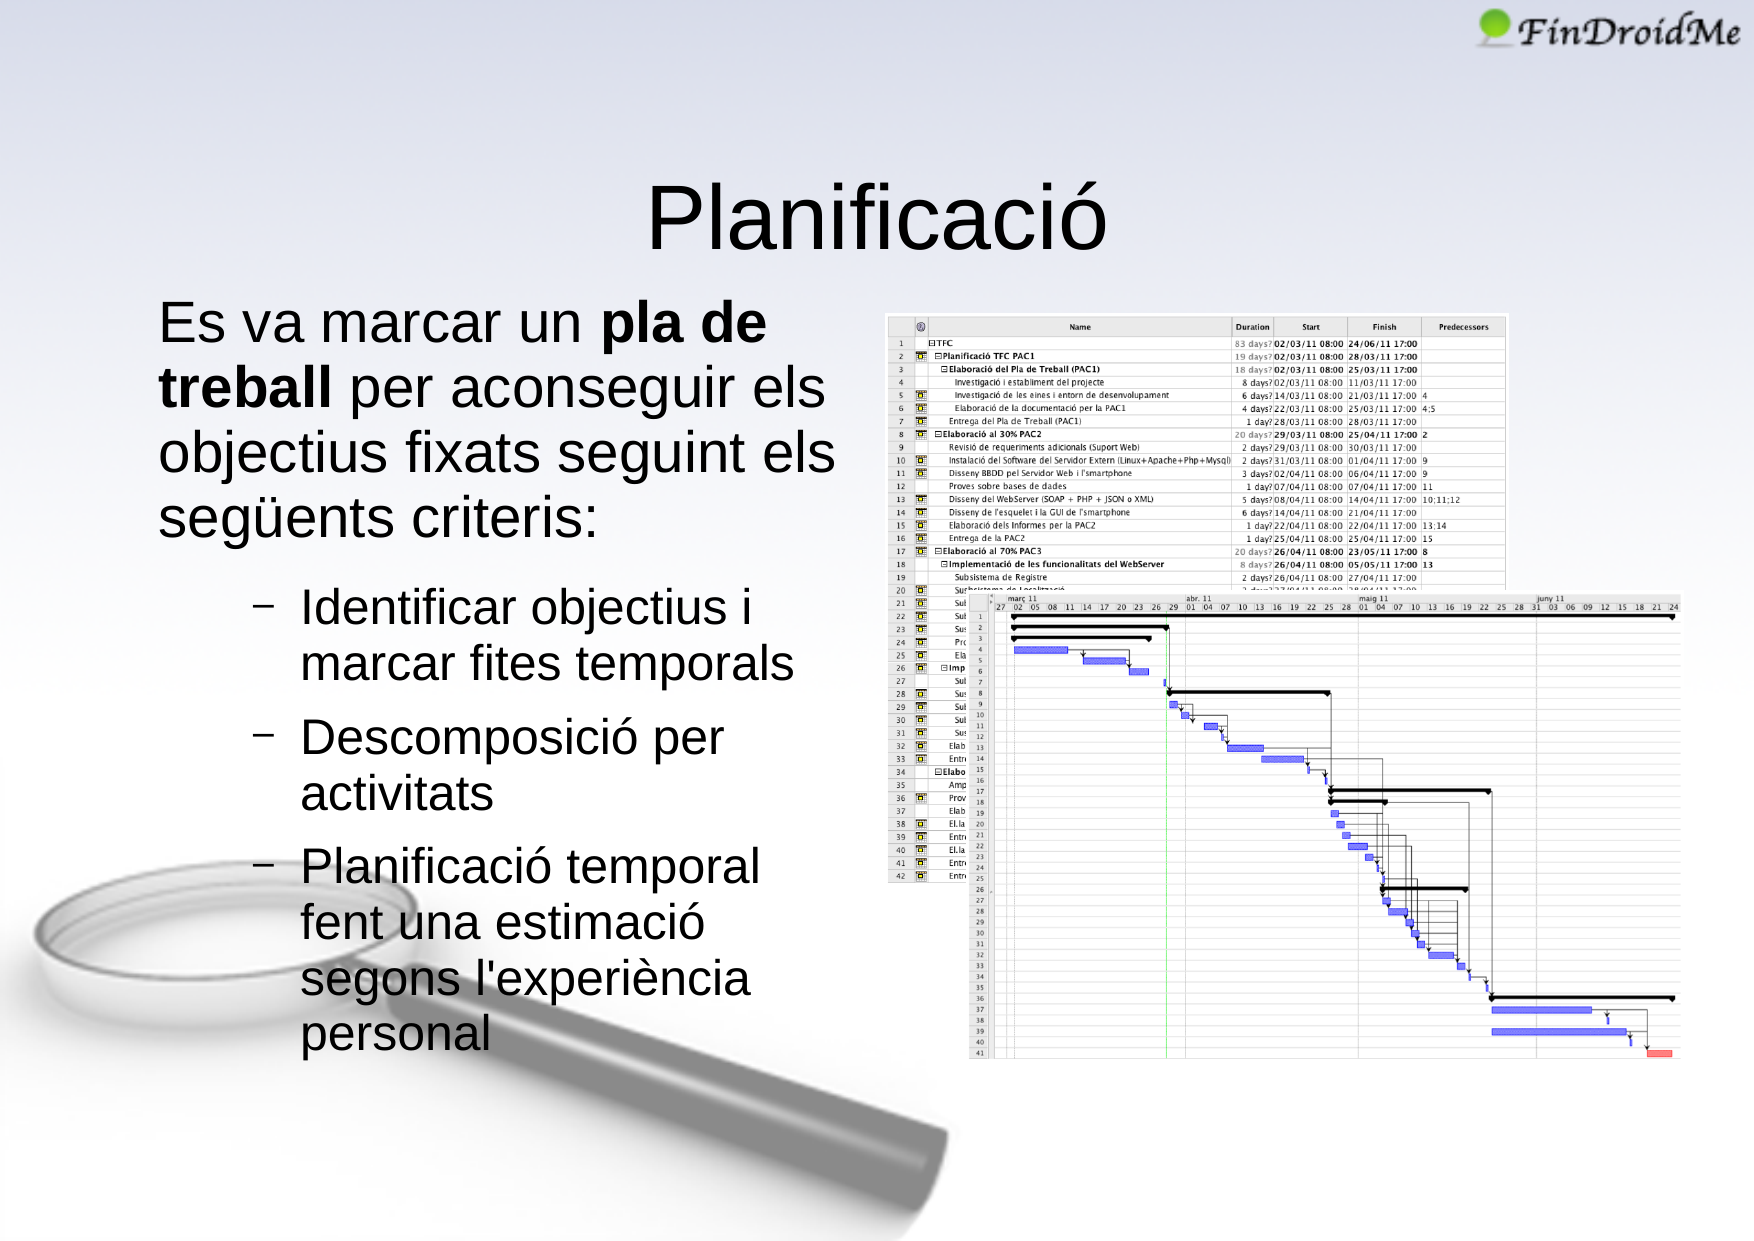

# Planificació
Es va marcar un pla de treball per aconseguir els objectius fixats seguint els següents criteris:
Identificar objectius i marcar fites temporals
Descomposició per activitats
Planificació temporal fent una estimació segons l'experiència personal